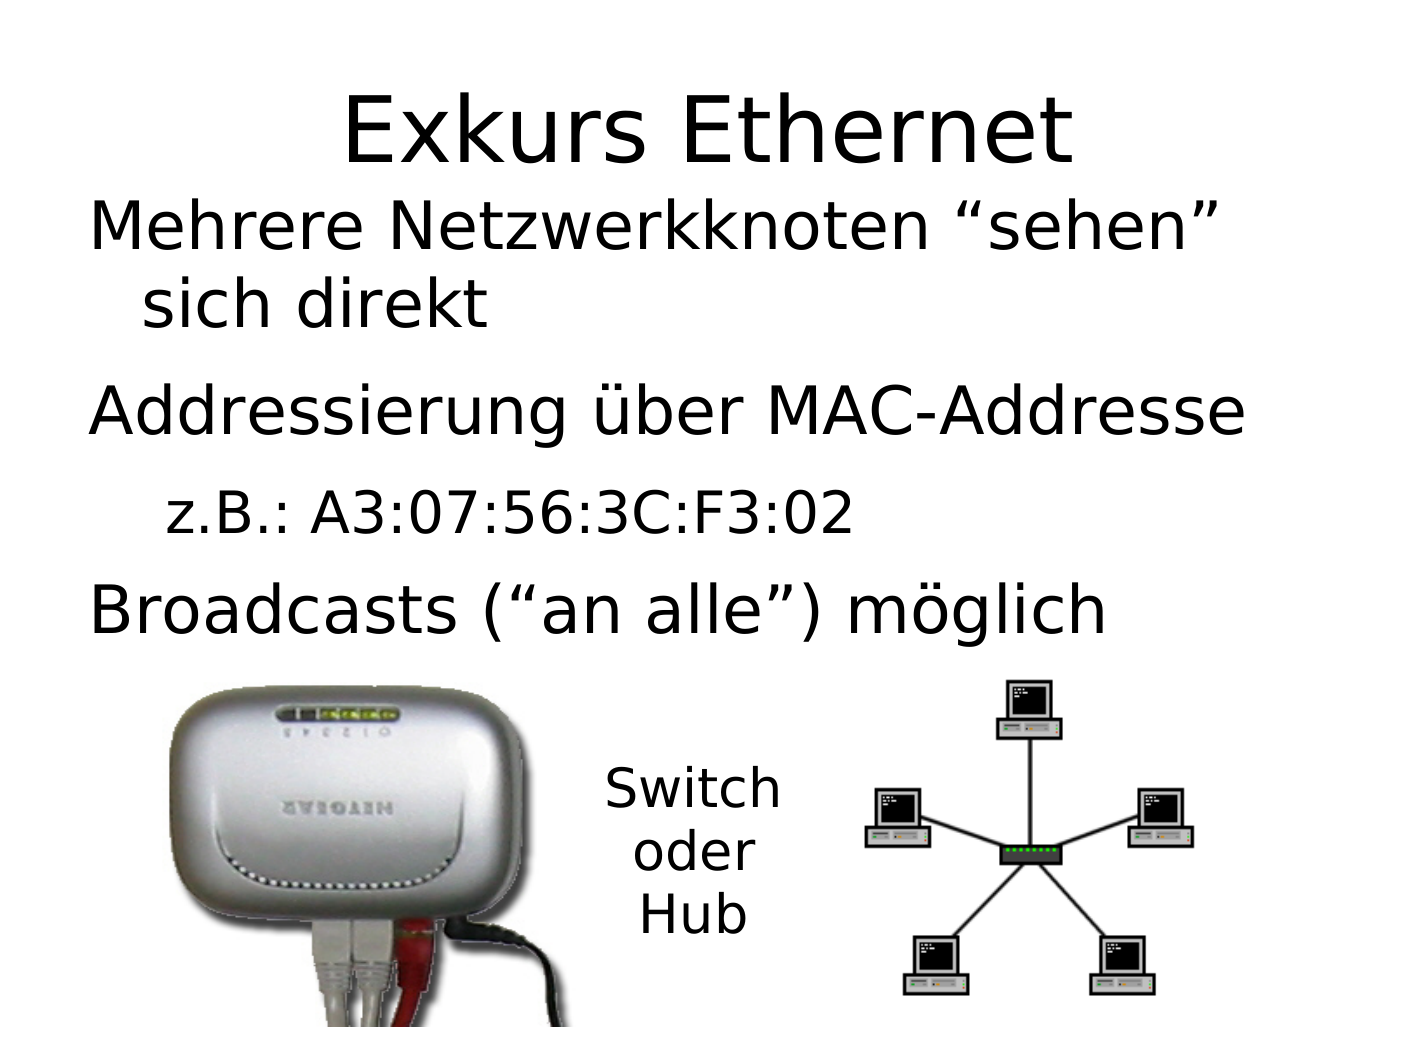

# Exkurs Ethernet
Mehrere Netzwerkknoten “sehen” sich direkt
Addressierung über MAC-Addresse
z.B.: A3:07:56:3C:F3:02
Broadcasts (“an alle”) möglich
Switch oder Hub